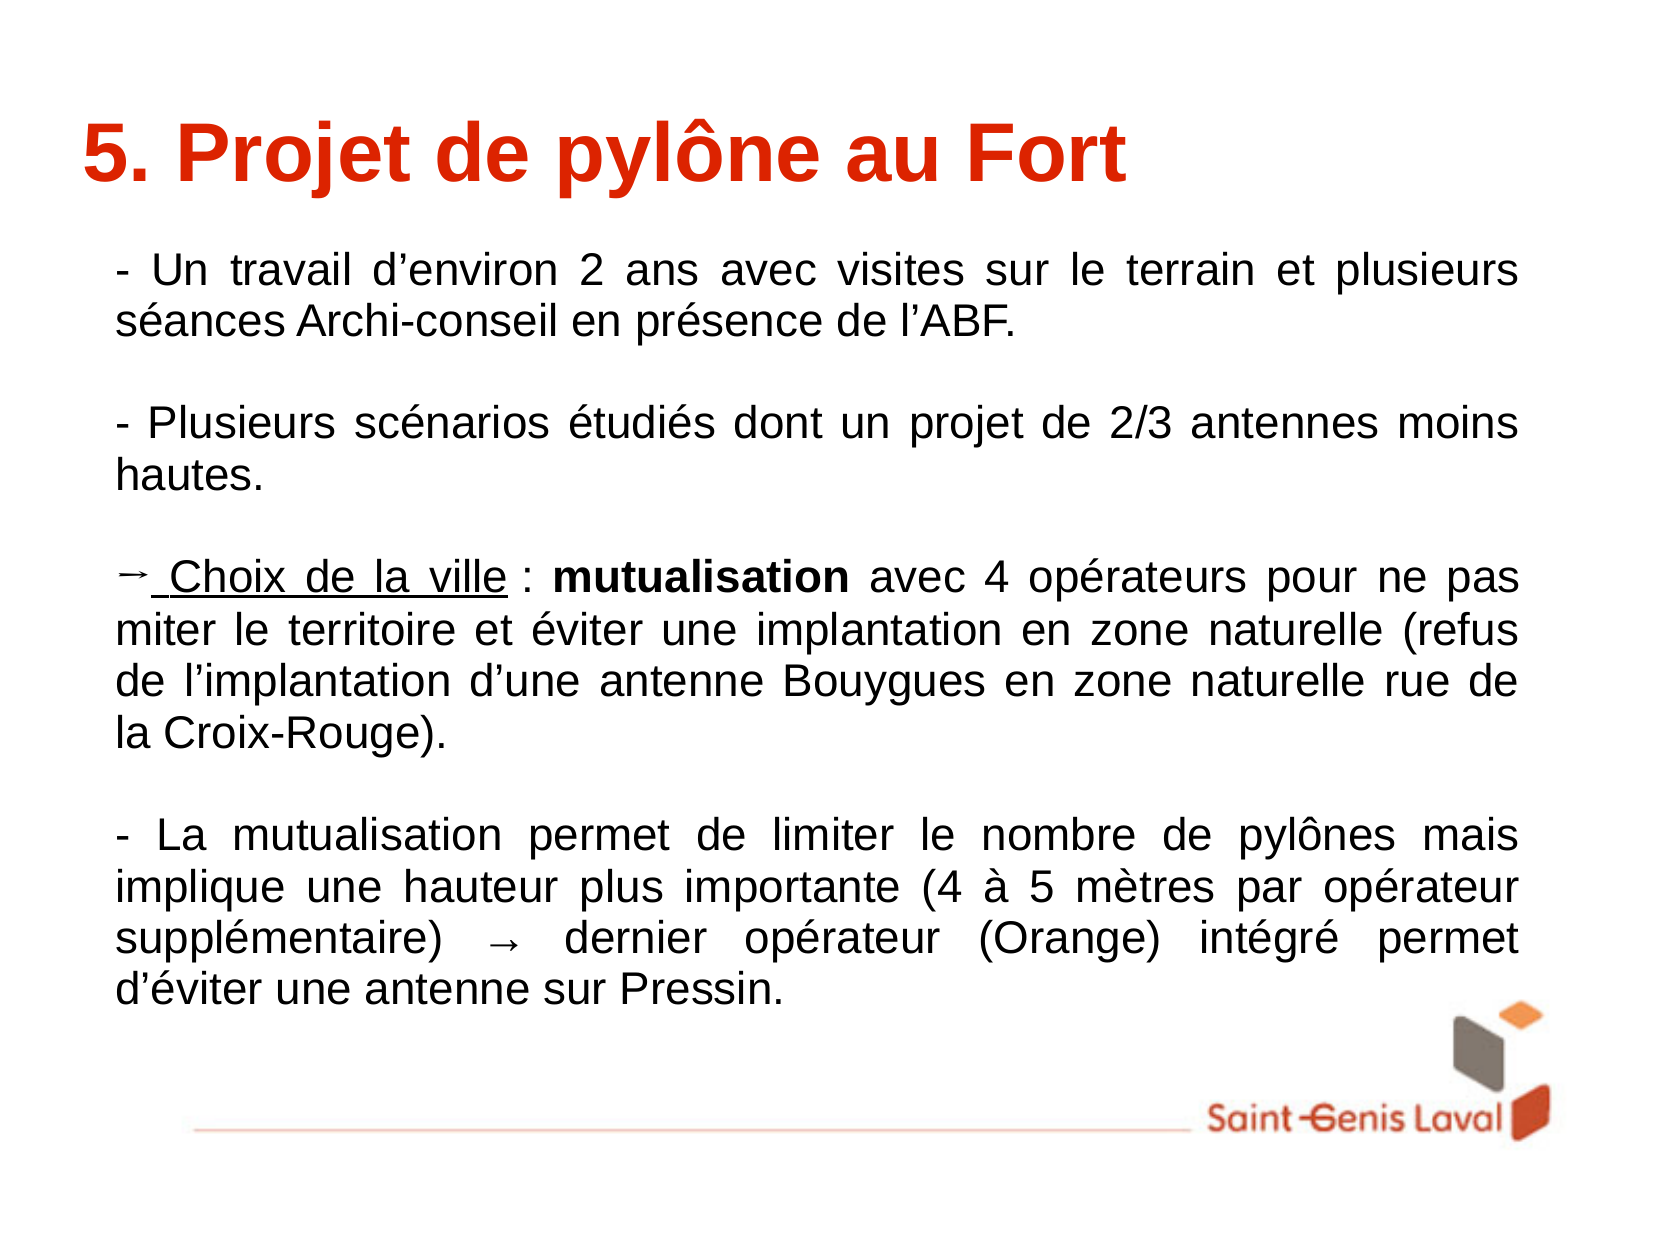

# 5. Projet de pylône au Fort
- Un travail d’environ 2 ans avec visites sur le terrain et plusieurs séances Archi-conseil en présence de l’ABF.
- Plusieurs scénarios étudiés dont un projet de 2/3 antennes moins hautes.
→ Choix de la ville : mutualisation avec 4 opérateurs pour ne pas miter le territoire et éviter une implantation en zone naturelle (refus de l’implantation d’une antenne Bouygues en zone naturelle rue de la Croix-Rouge).
- La mutualisation permet de limiter le nombre de pylônes mais implique une hauteur plus importante (4 à 5 mètres par opérateur supplémentaire) → dernier opérateur (Orange) intégré permet d’éviter une antenne sur Pressin.